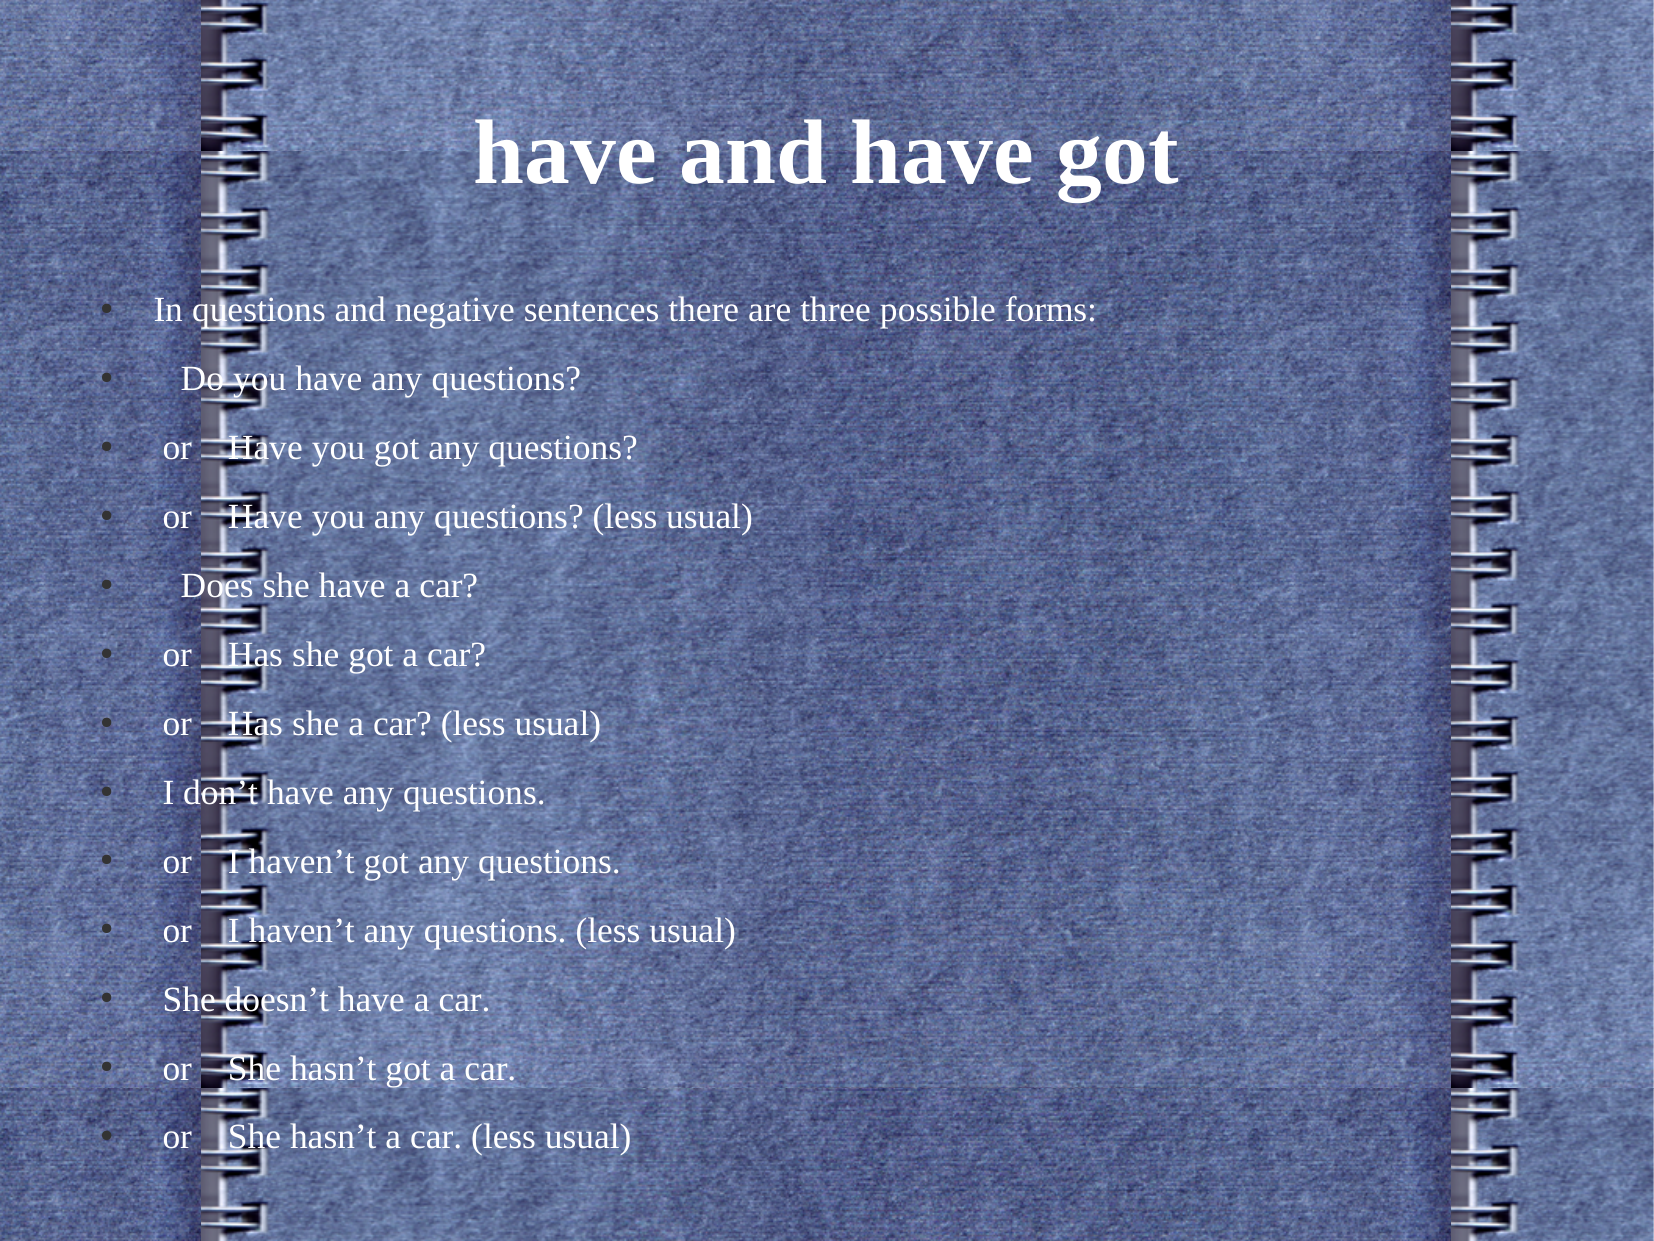

# have and have got
In questions and negative sentences there are three possible forms:
 Do you have any questions?
 or Have you got any questions?
 or Have you any questions? (less usual)
 Does she have a car?
 or Has she got a car?
 or Has she a car? (less usual)
 I don’t have any questions.
 or I haven’t got any questions.
 or I haven’t any questions. (less usual)
 She doesn’t have a car.
 or She hasn’t got a car.
 or She hasn’t a car. (less usual)